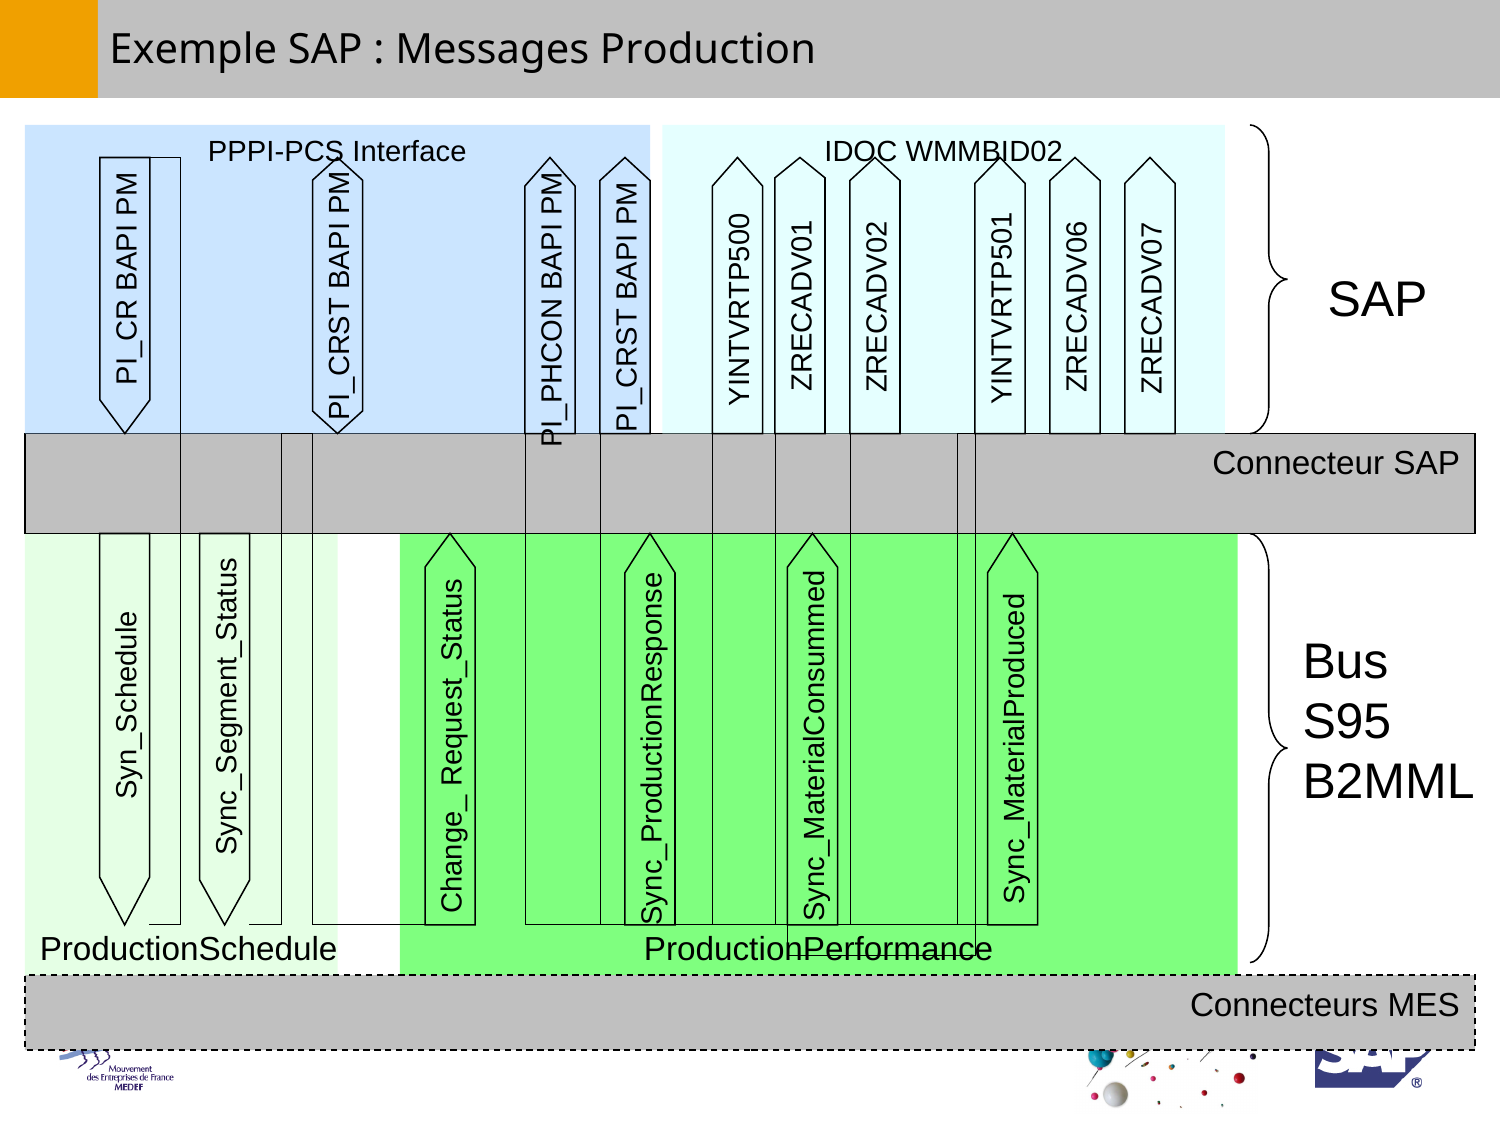

# Exemple SAP : Messages Production
PPPI-PCS Interface
IDOC WMMBID02
PI_CR BAPI PM
PI_CRST BAPI PM
PI_PHCON BAPI PM
PI_CRST BAPI PM
YINTVRTP500
ZRECADV01
ZRECADV02
YINTVRTP501
ZRECADV06
ZRECADV07
SAP
Connecteur SAP
Change_ Request_Status
Sync_ProductionResponse
Sync_MaterialConsummed
Sync_MaterialProduced
Syn_Schedule
Sync_Segment_Status
ProductionSchedule
ProductionPerformance
Bus
S95
B2MML
Connecteurs MES